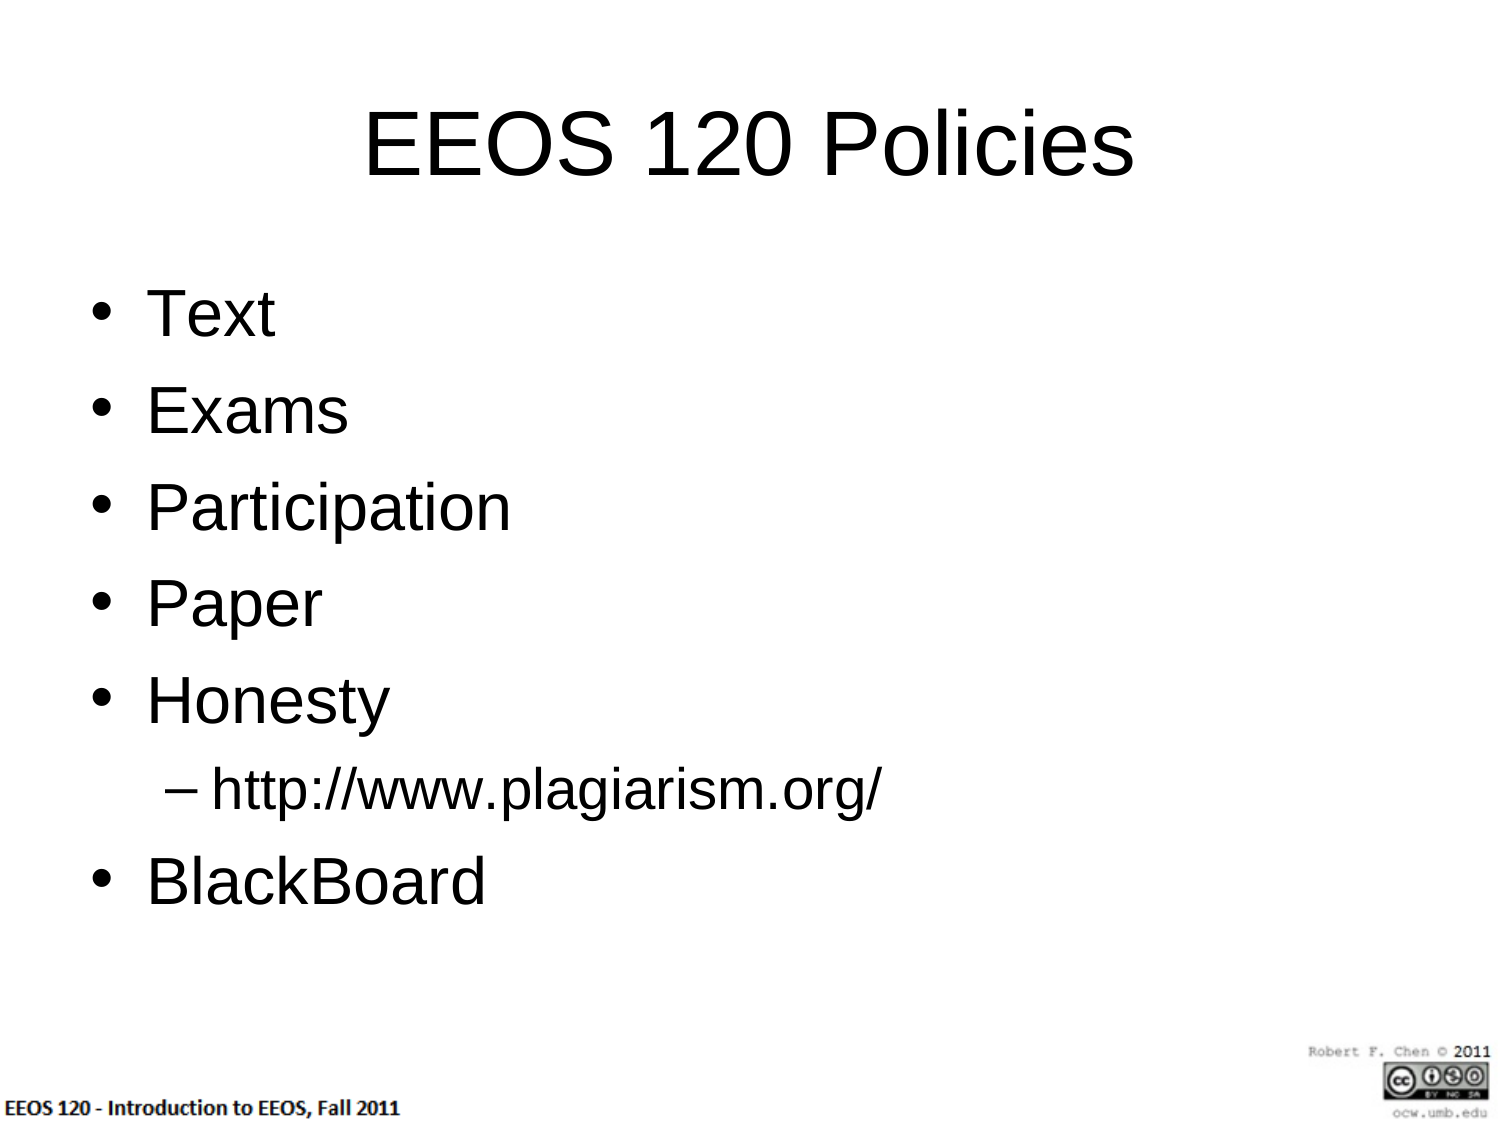

# EEOS 120 Policies
Text
Exams
Participation
Paper
Honesty
http://www.plagiarism.org/
BlackBoard